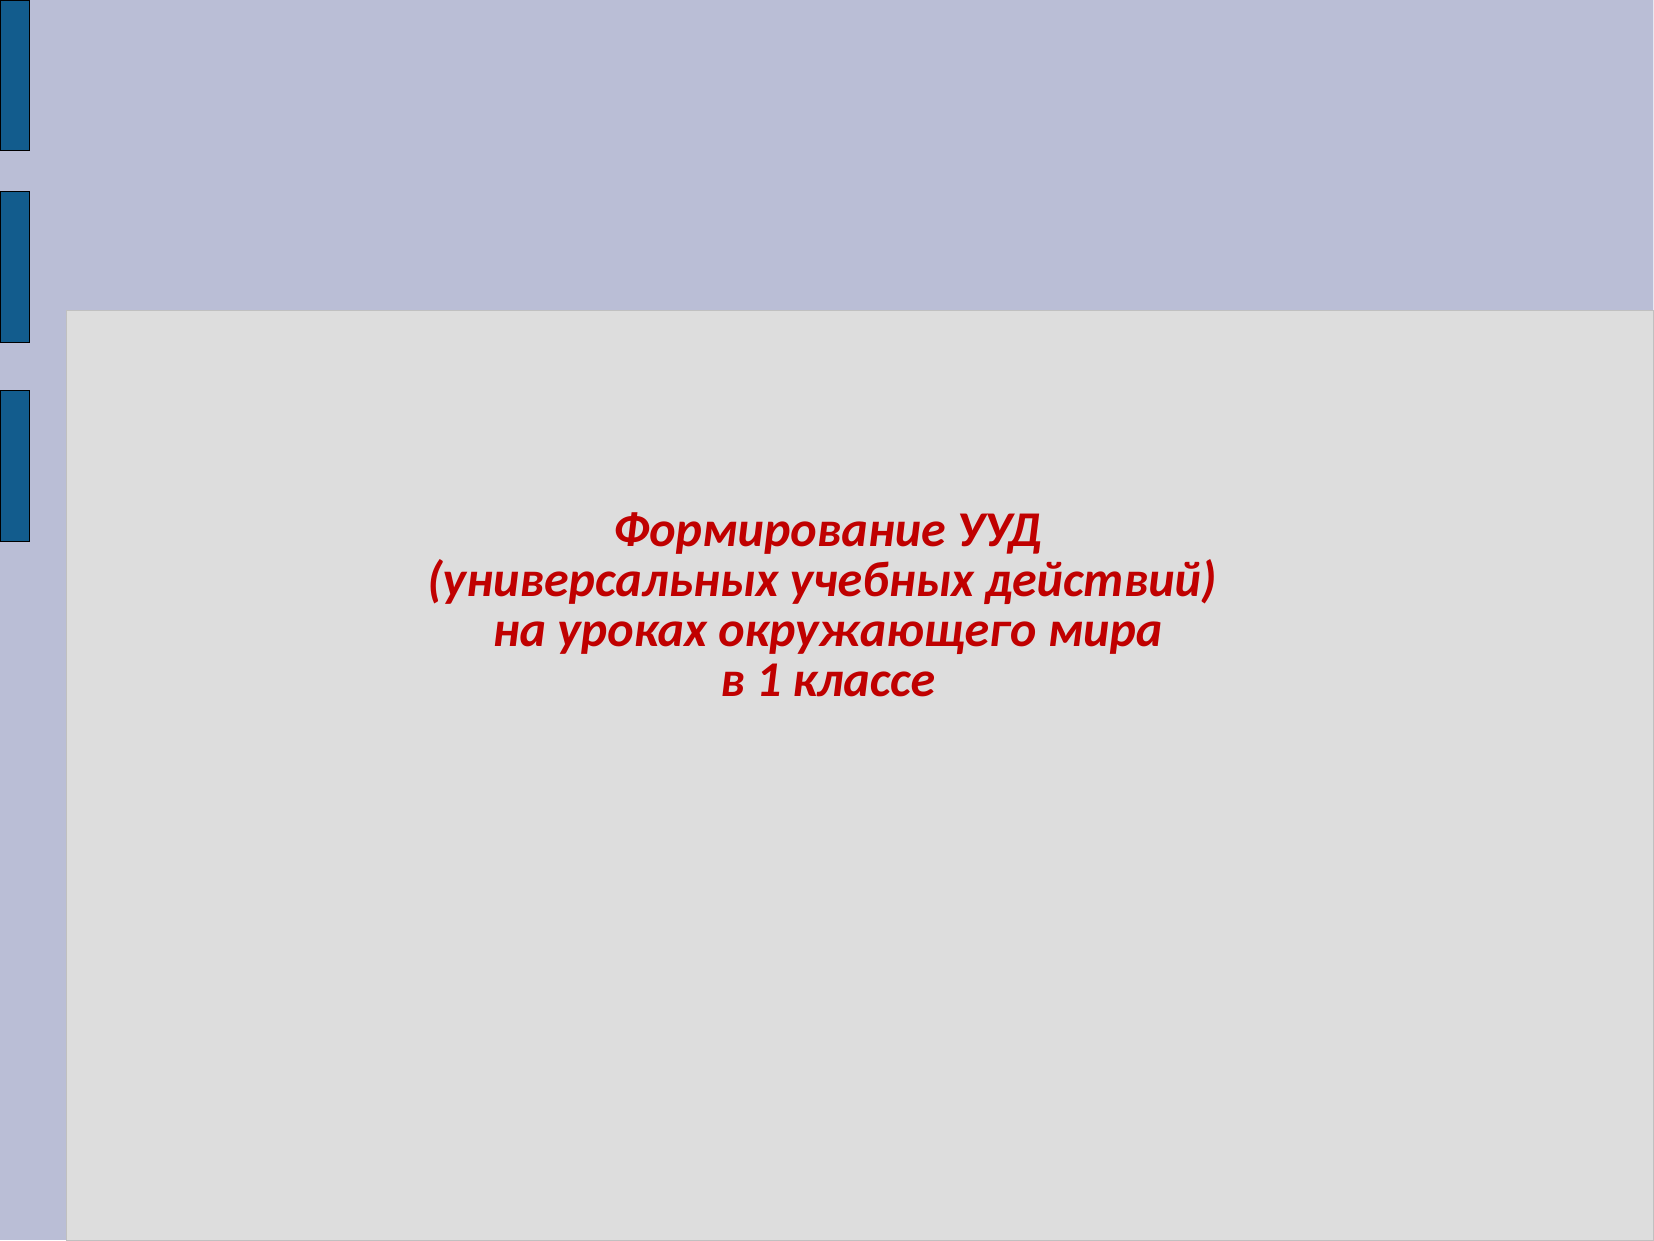

# Формирование УУД
(универсальных учебных действий)
на уроках окружающего мира
в 1 классе